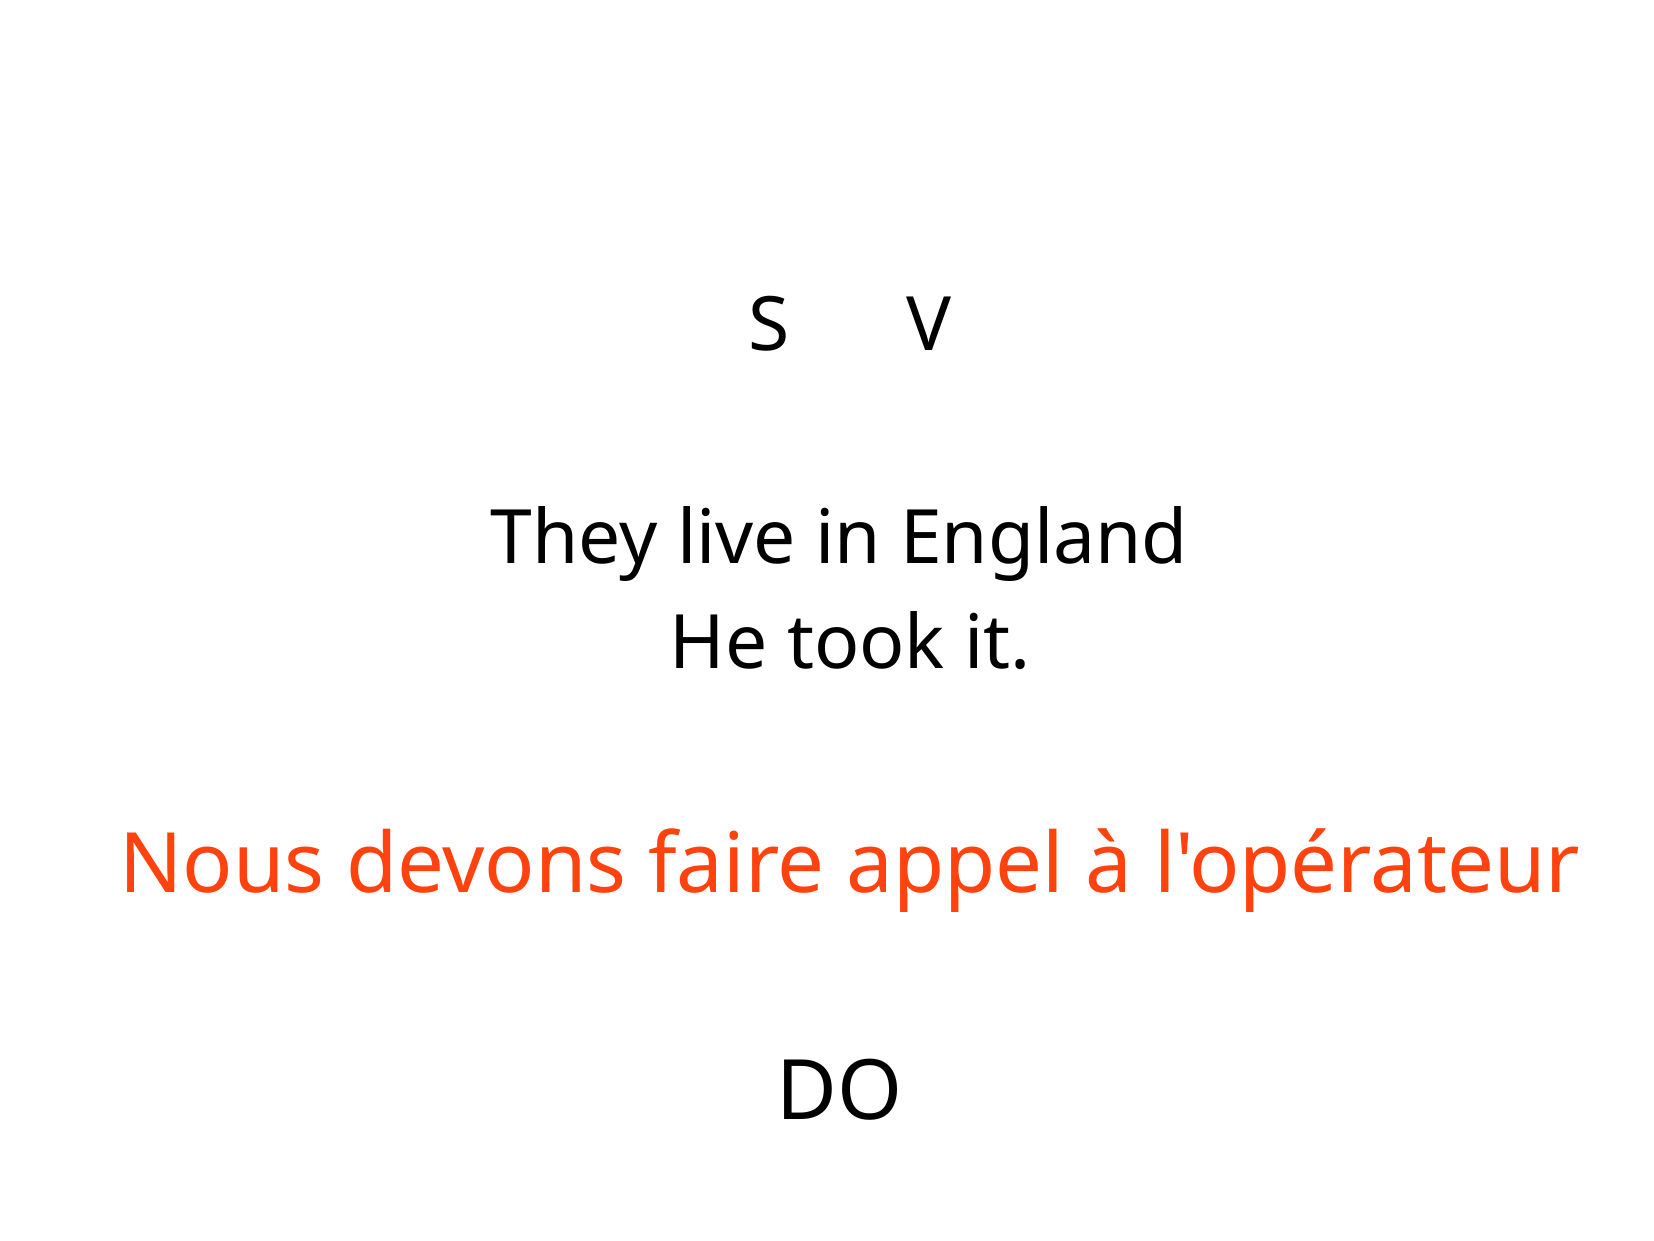

S V
They live in England
He took it.
Nous devons faire appel à l'opérateur
DO